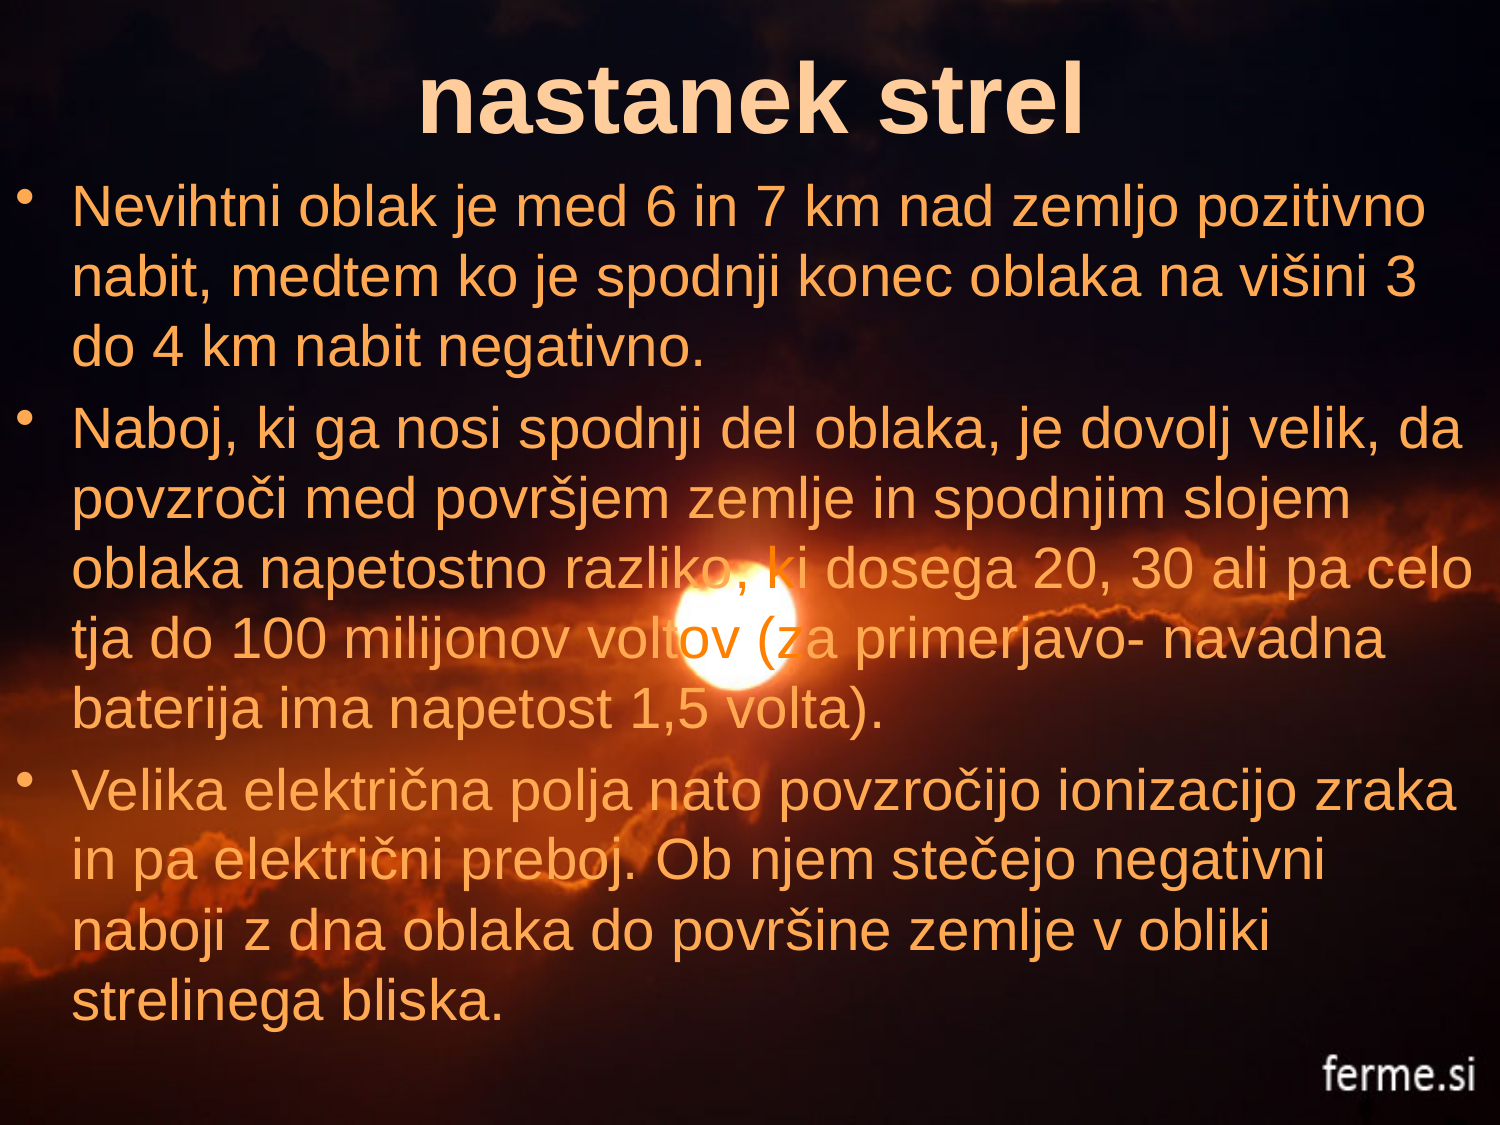

# nastanek strel
Nevihtni oblak je med 6 in 7 km nad zemljo pozitivno nabit, medtem ko je spodnji konec oblaka na višini 3 do 4 km nabit negativno.
Naboj, ki ga nosi spodnji del oblaka, je dovolj velik, da povzroči med površjem zemlje in spodnjim slojem oblaka napetostno razliko, ki dosega 20, 30 ali pa celo tja do 100 milijonov voltov (za primerjavo- navadna baterija ima napetost 1,5 volta).
Velika električna polja nato povzročijo ionizacijo zraka in pa električni preboj. Ob njem stečejo negativni naboji z dna oblaka do površine zemlje v obliki strelinega bliska.